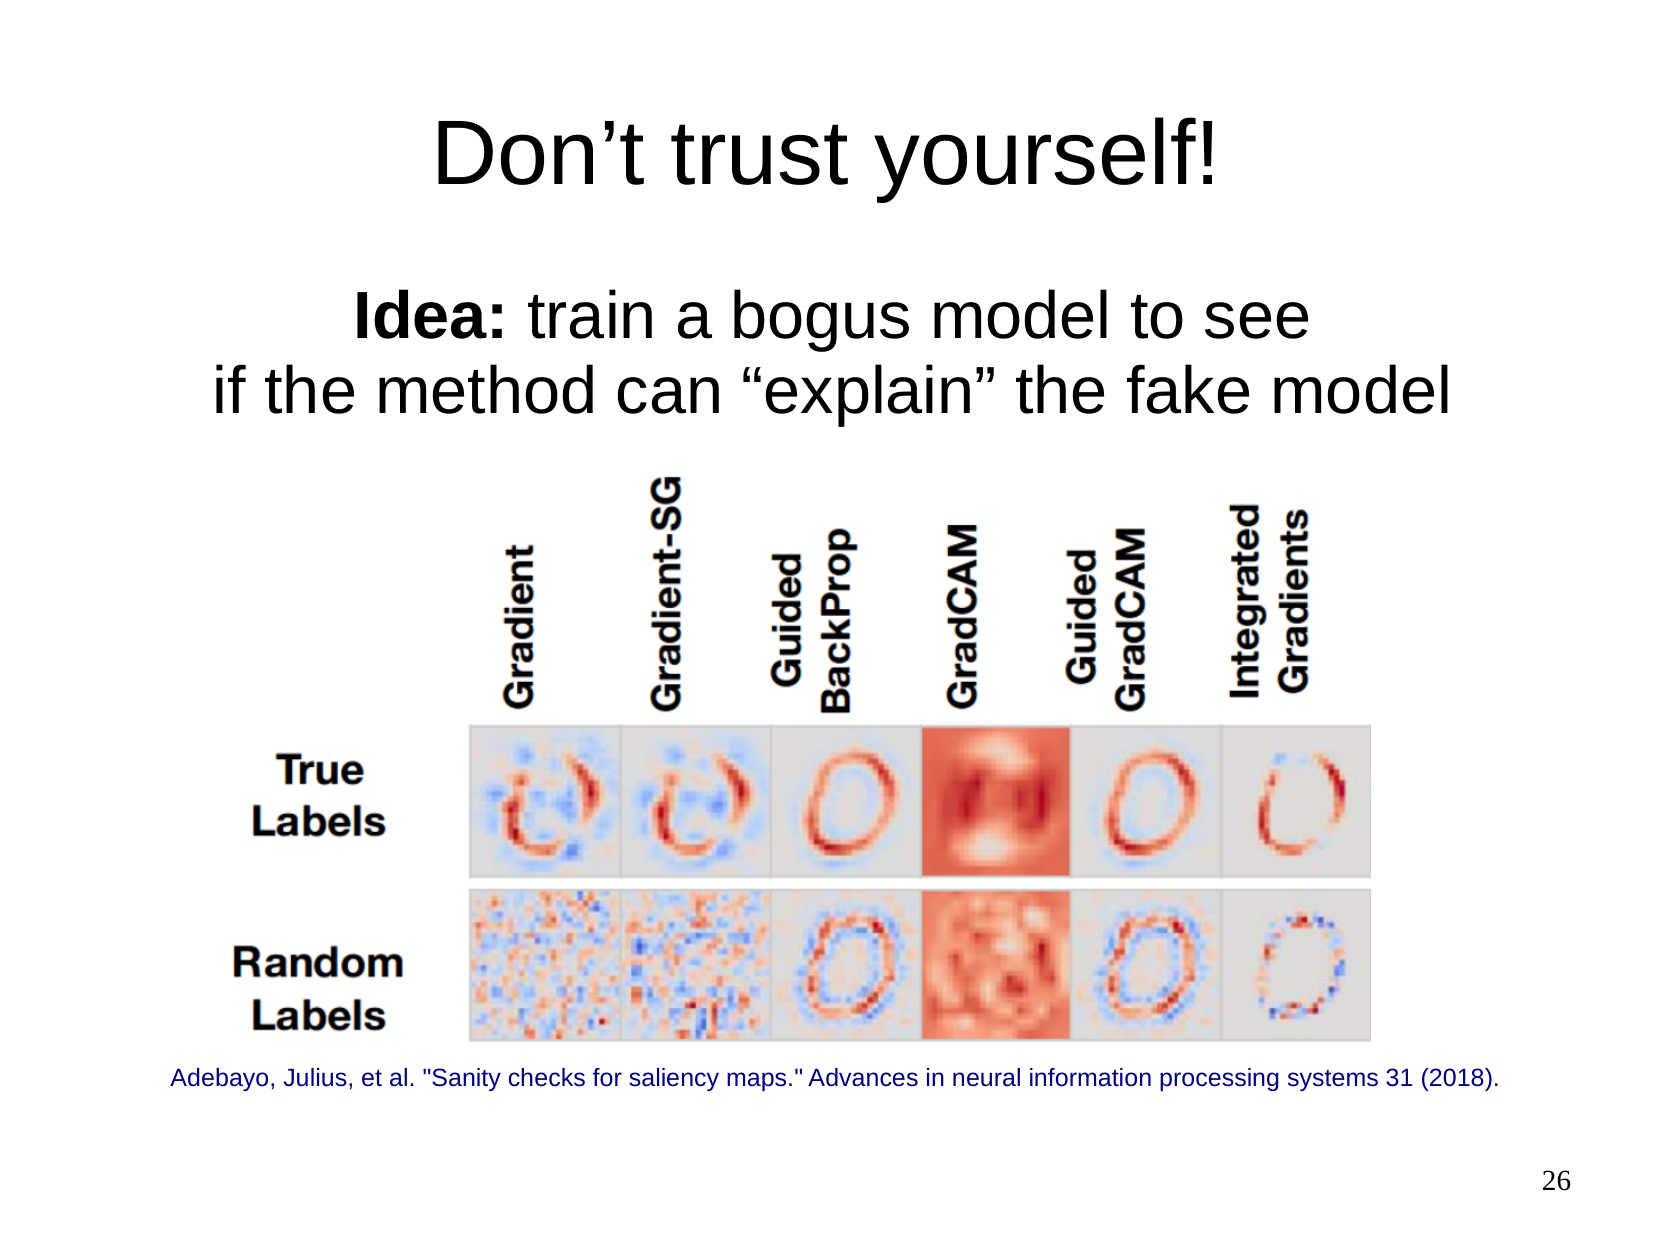

# Don’t trust yourself!
Idea: train a bogus model to see
if the method can “explain” the fake model
Adebayo, Julius, et al. "Sanity checks for saliency maps." Advances in neural information processing systems 31 (2018).
26